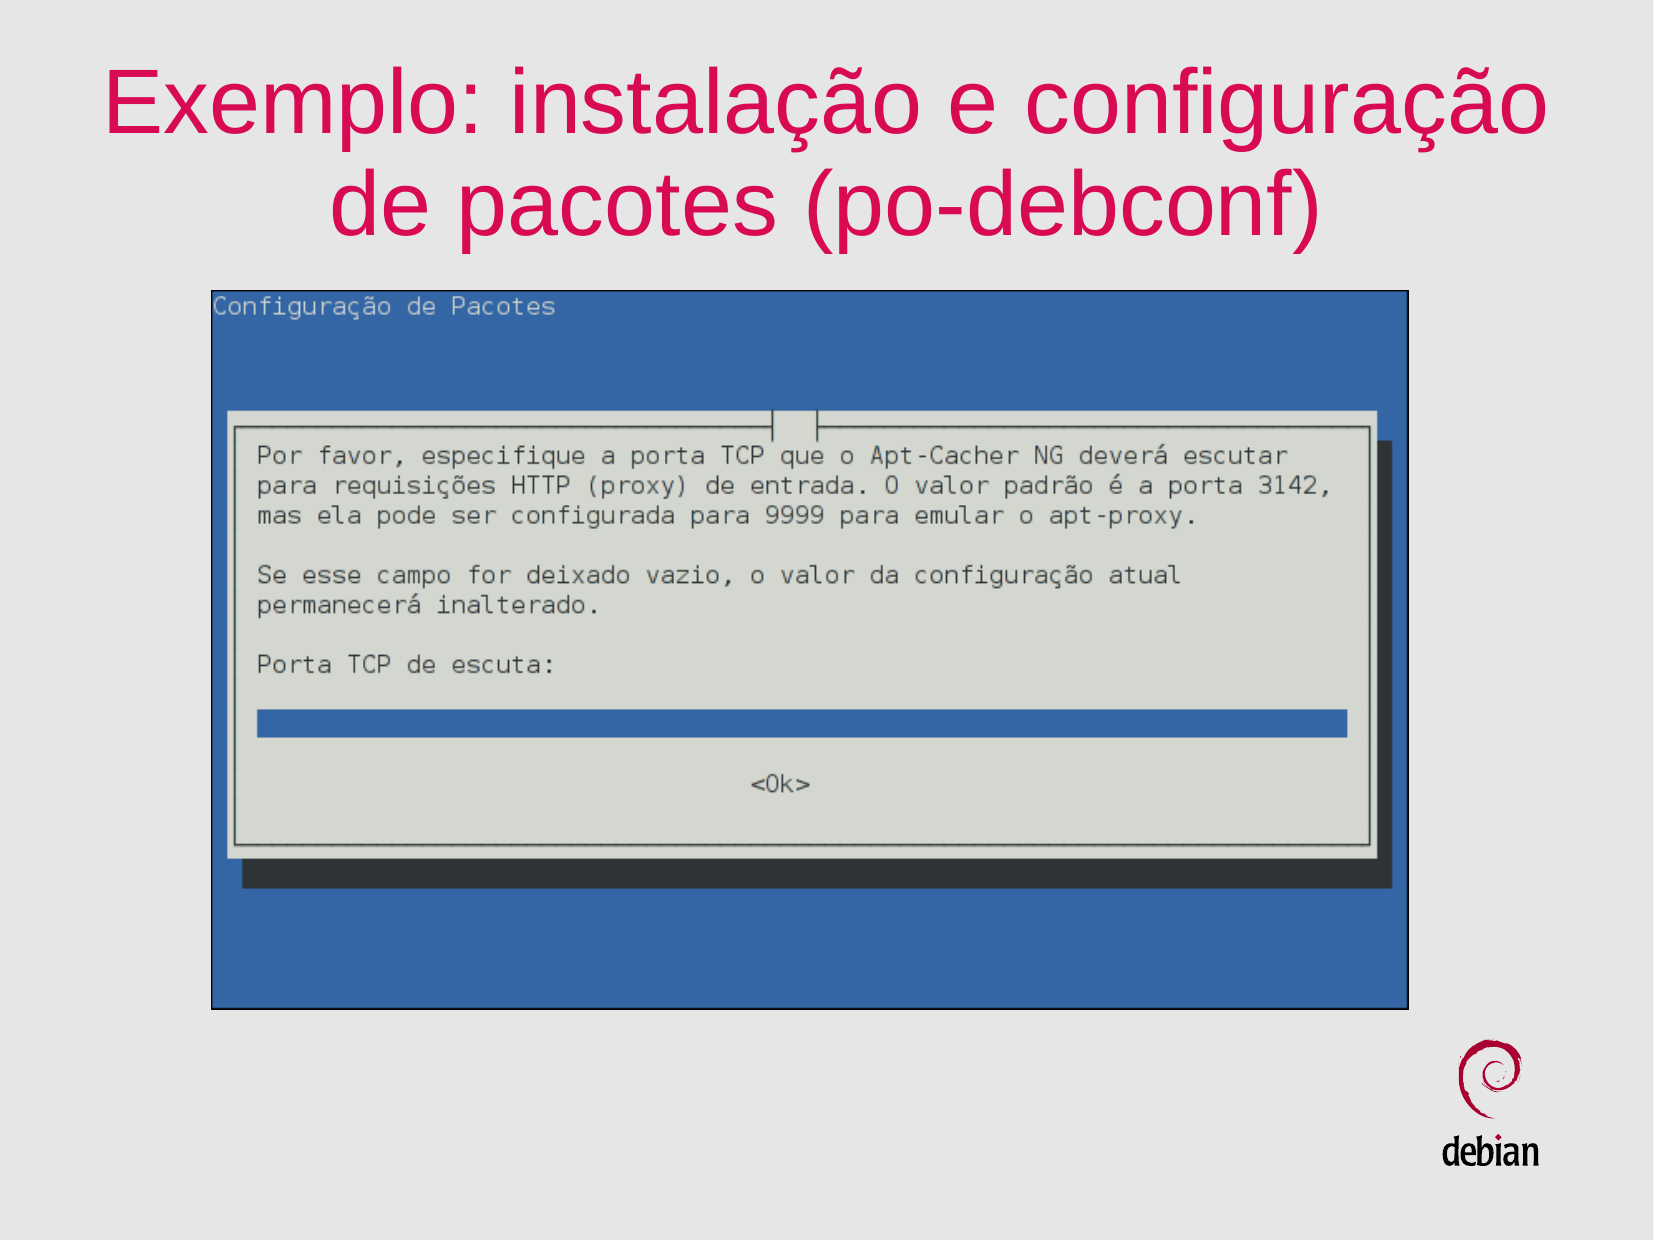

# Exemplo: instalação e configuração de pacotes (po-debconf)